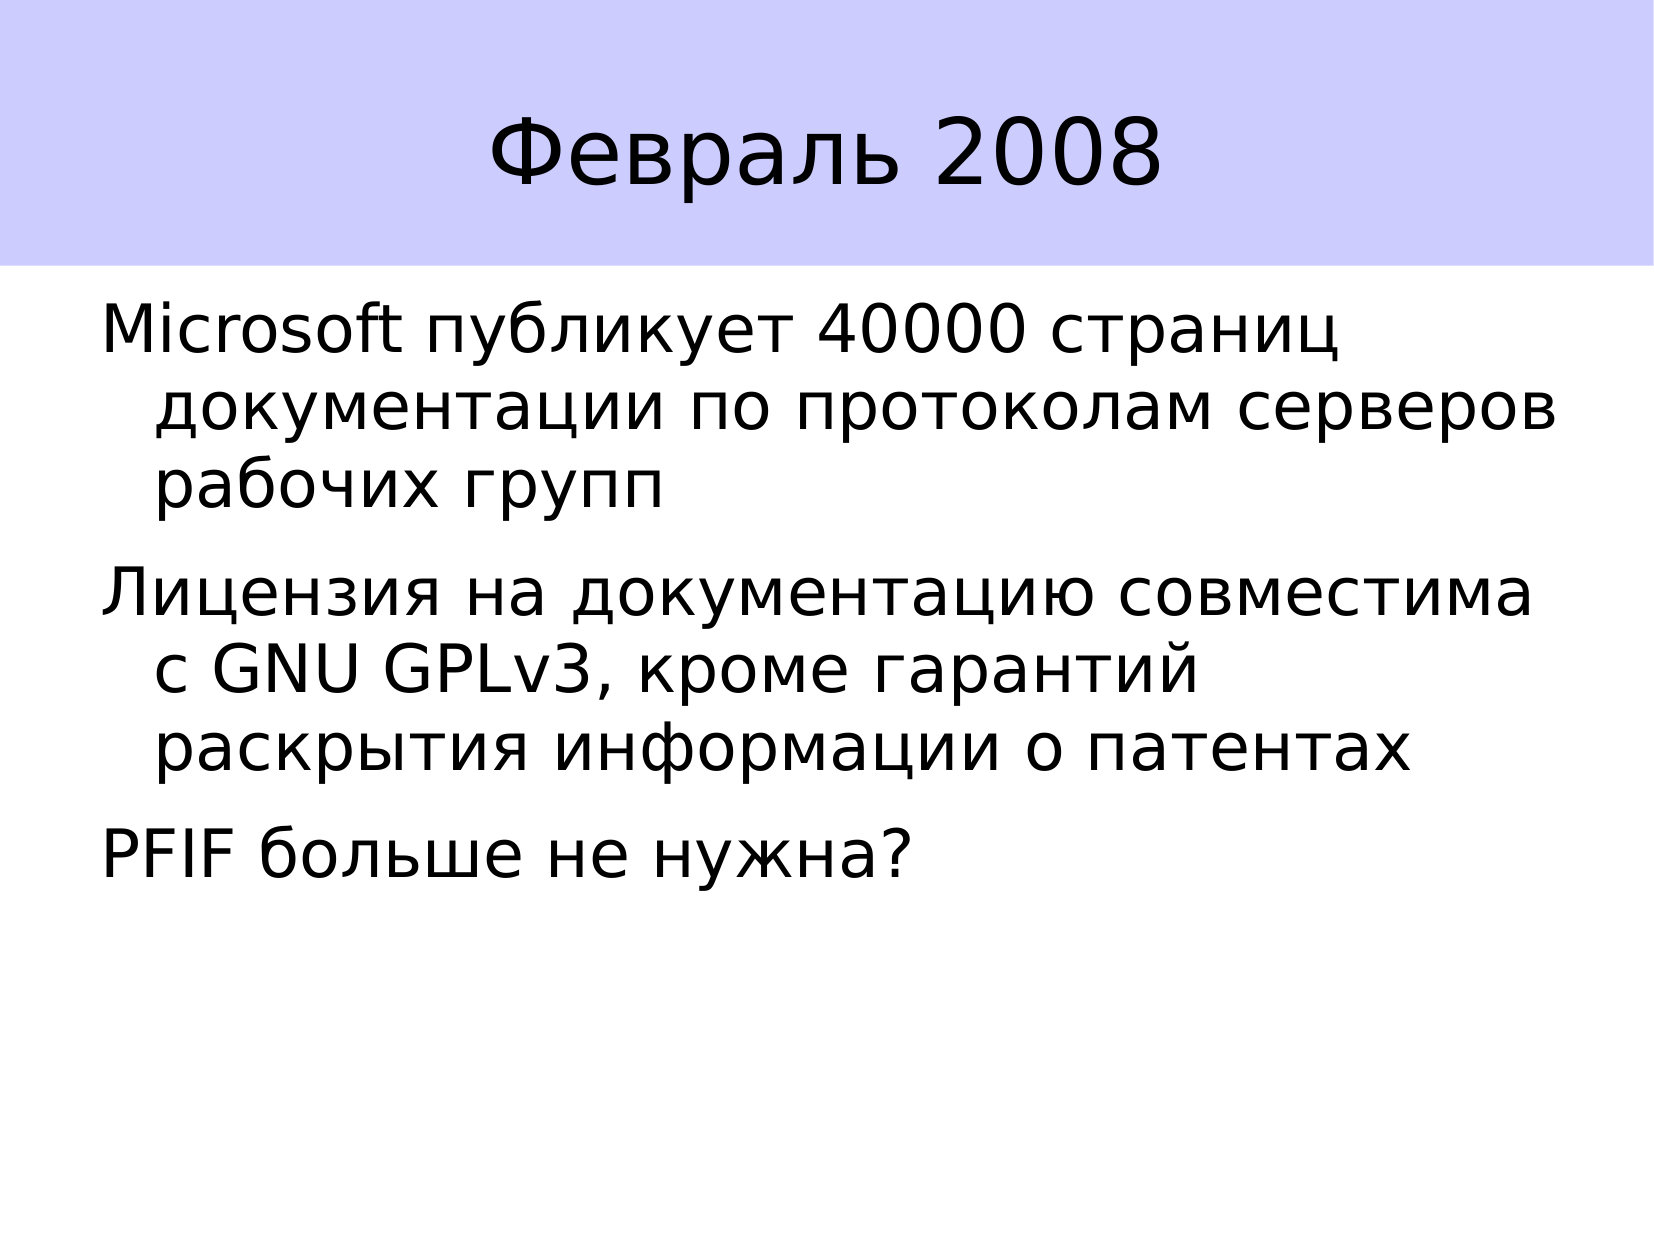

# Февраль 2008
Microsoft публикует 40000 страниц документации по протоколам серверов рабочих групп
Лицензия на документацию совместима с GNU GPLv3, кроме гарантий раскрытия информации о патентах
PFIF больше не нужна?